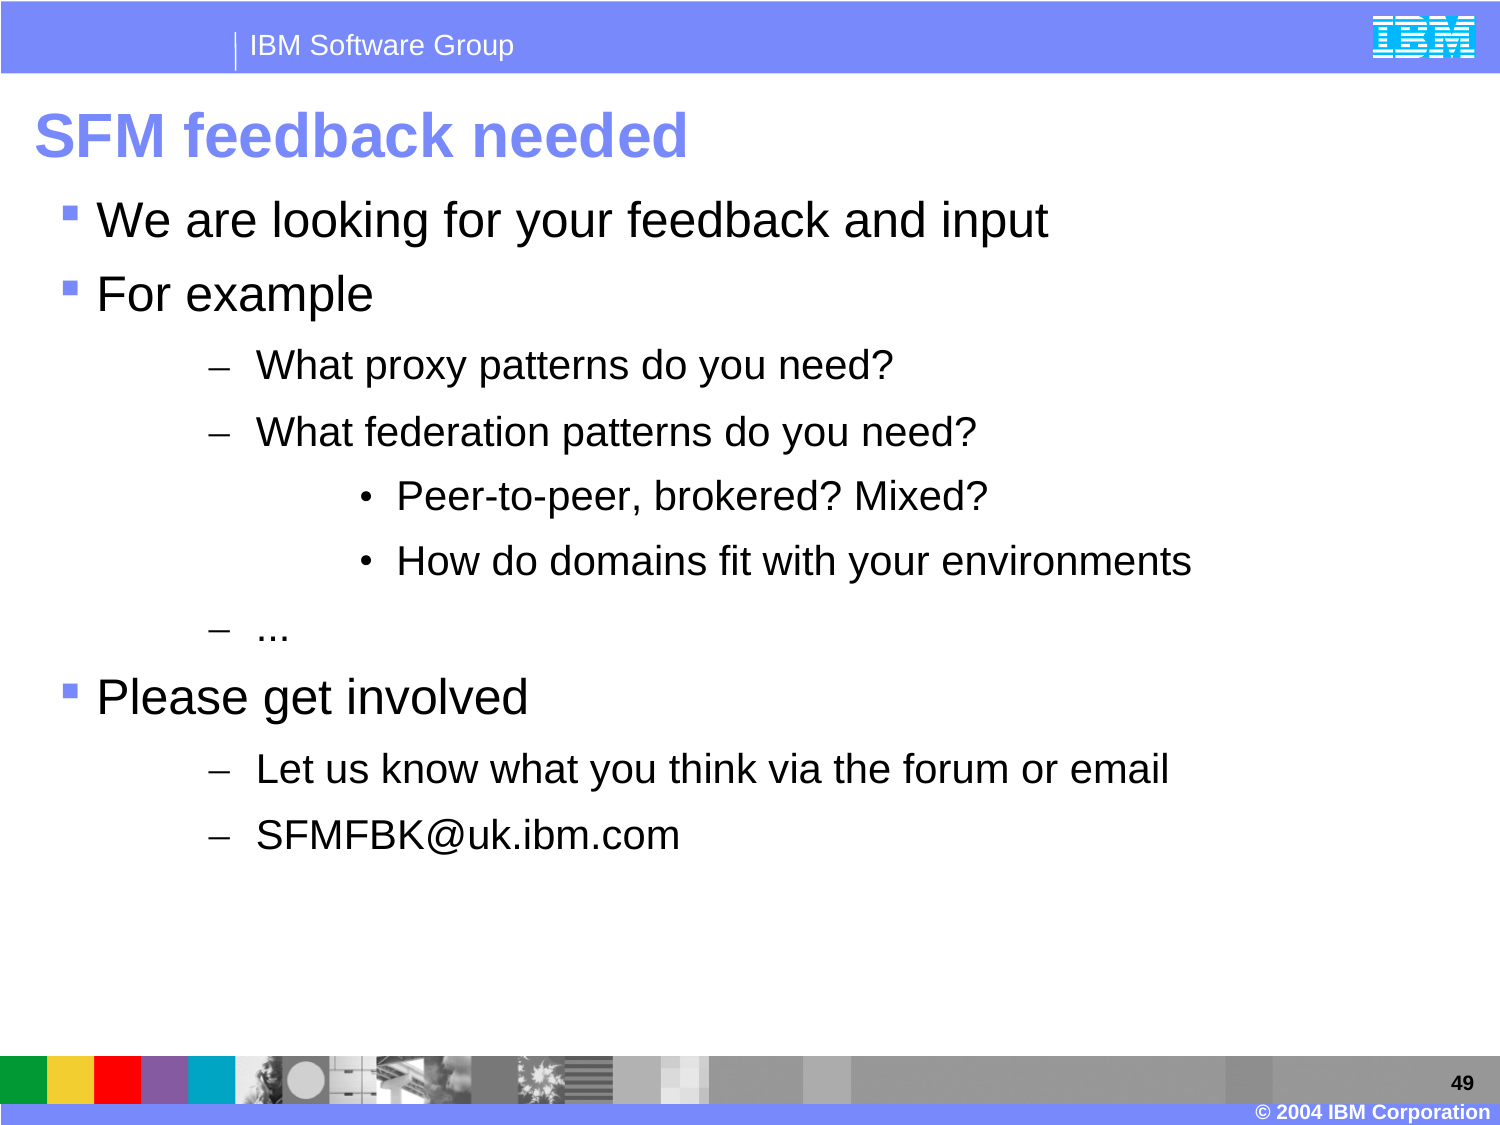

# SFM feedback needed
We are looking for your feedback and input
For example
What proxy patterns do you need?
What federation patterns do you need?
Peer-to-peer, brokered? Mixed?
How do domains fit with your environments
...
Please get involved
Let us know what you think via the forum or email
SFMFBK@uk.ibm.com
49